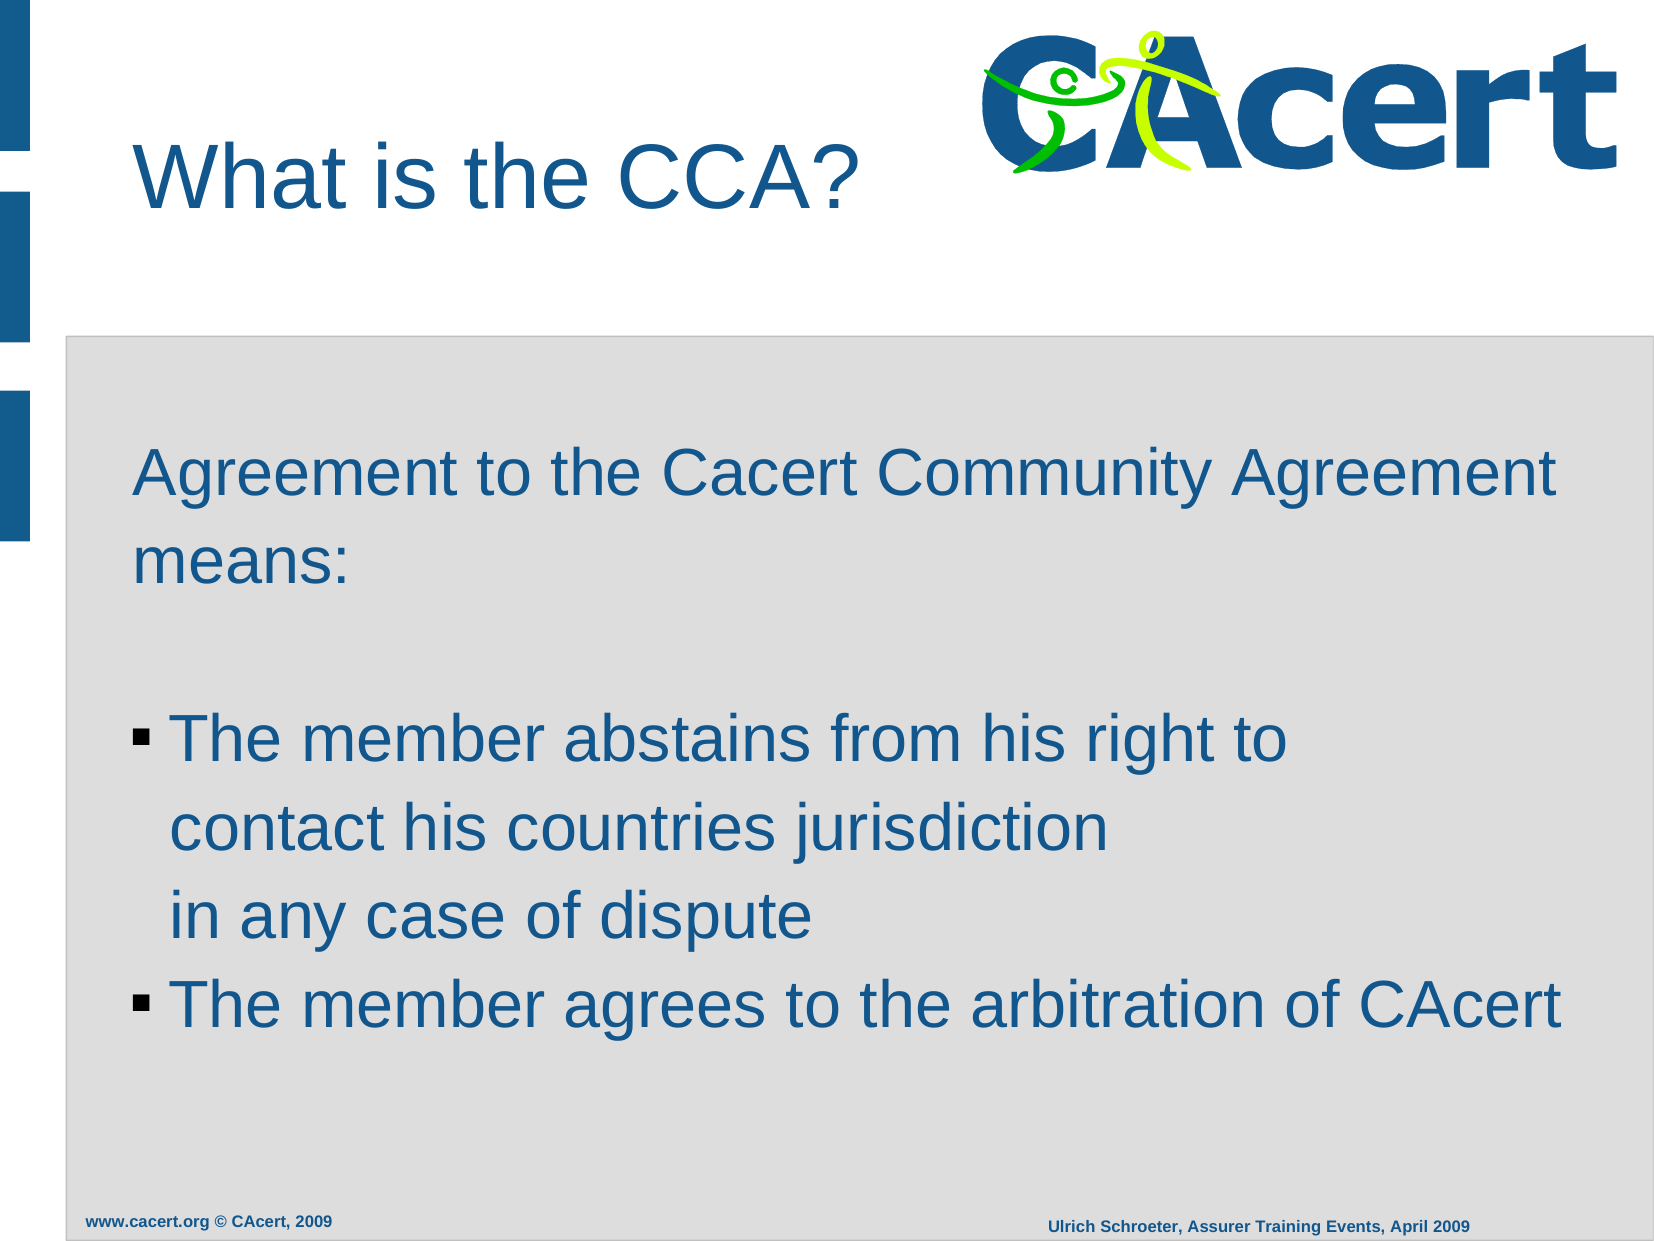

What is the CCA?
Agreement to the Cacert Community Agreement
means:
 The member abstains from his right to
 contact his countries jurisdiction
 in any case of dispute
 The member agrees to the arbitration of CAcert